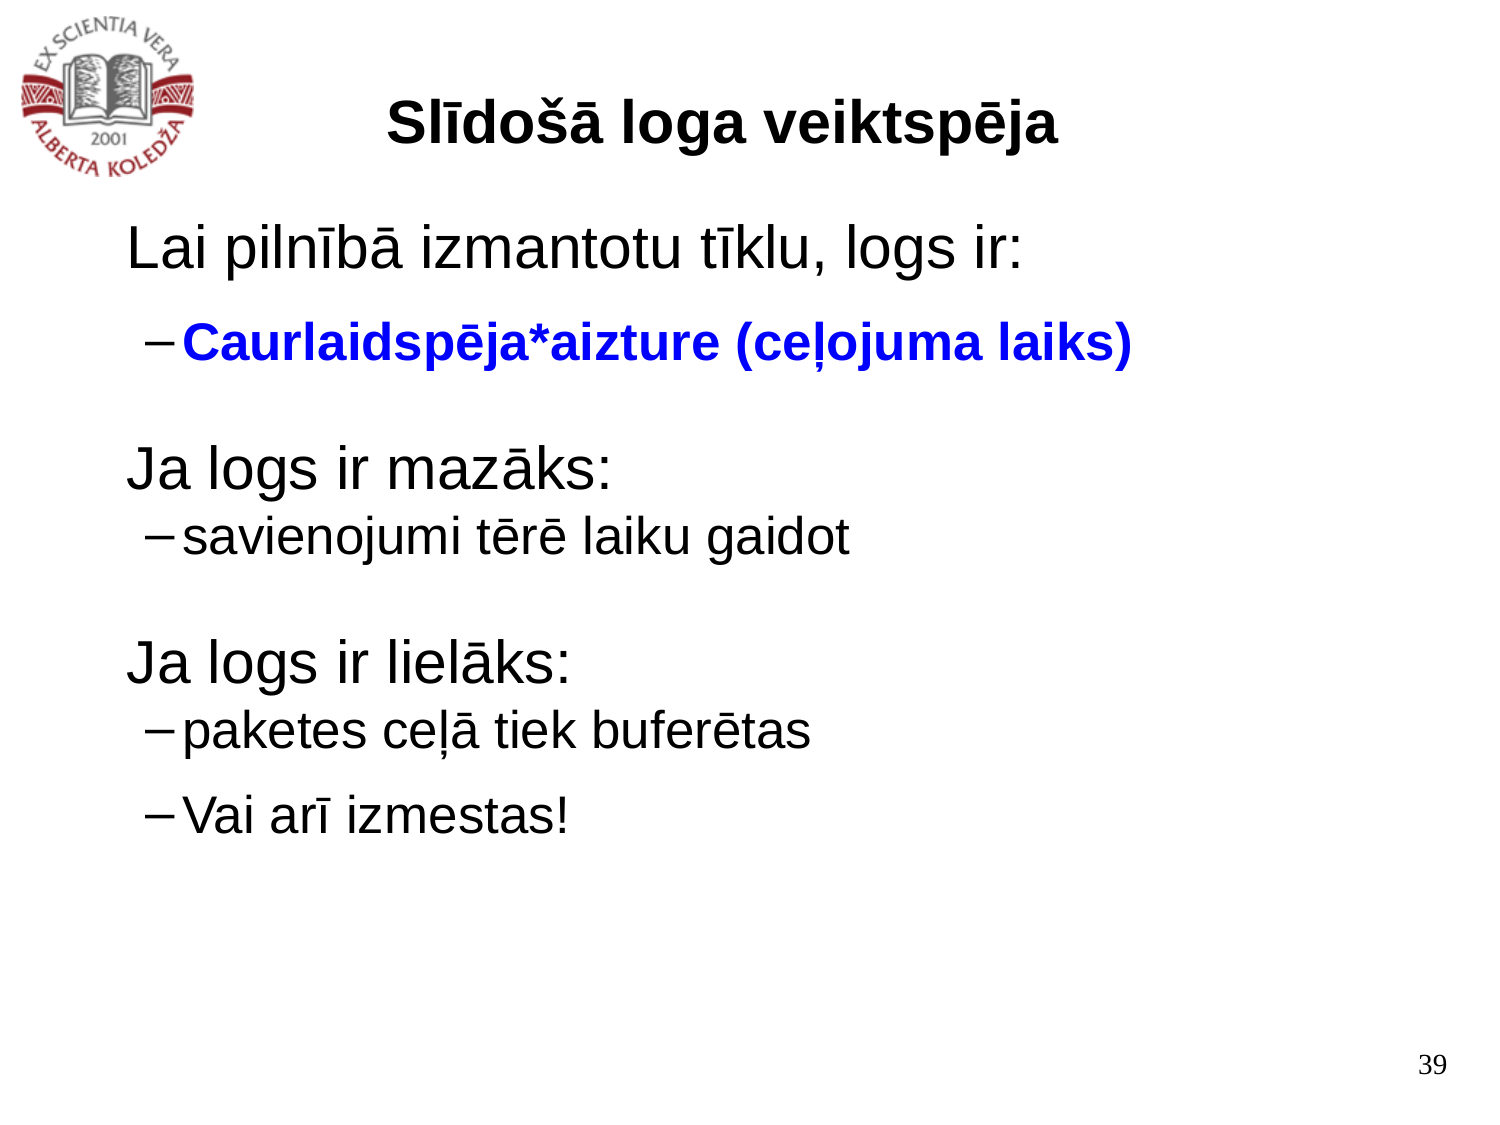

# Slīdošā loga veiktspēja
Lai pilnībā izmantotu tīklu, logs ir:
Caurlaidspēja*aizture (ceļojuma laiks)
Ja logs ir mazāks:
savienojumi tērē laiku gaidot
Ja logs ir lielāks:
paketes ceļā tiek buferētas
Vai arī izmestas!